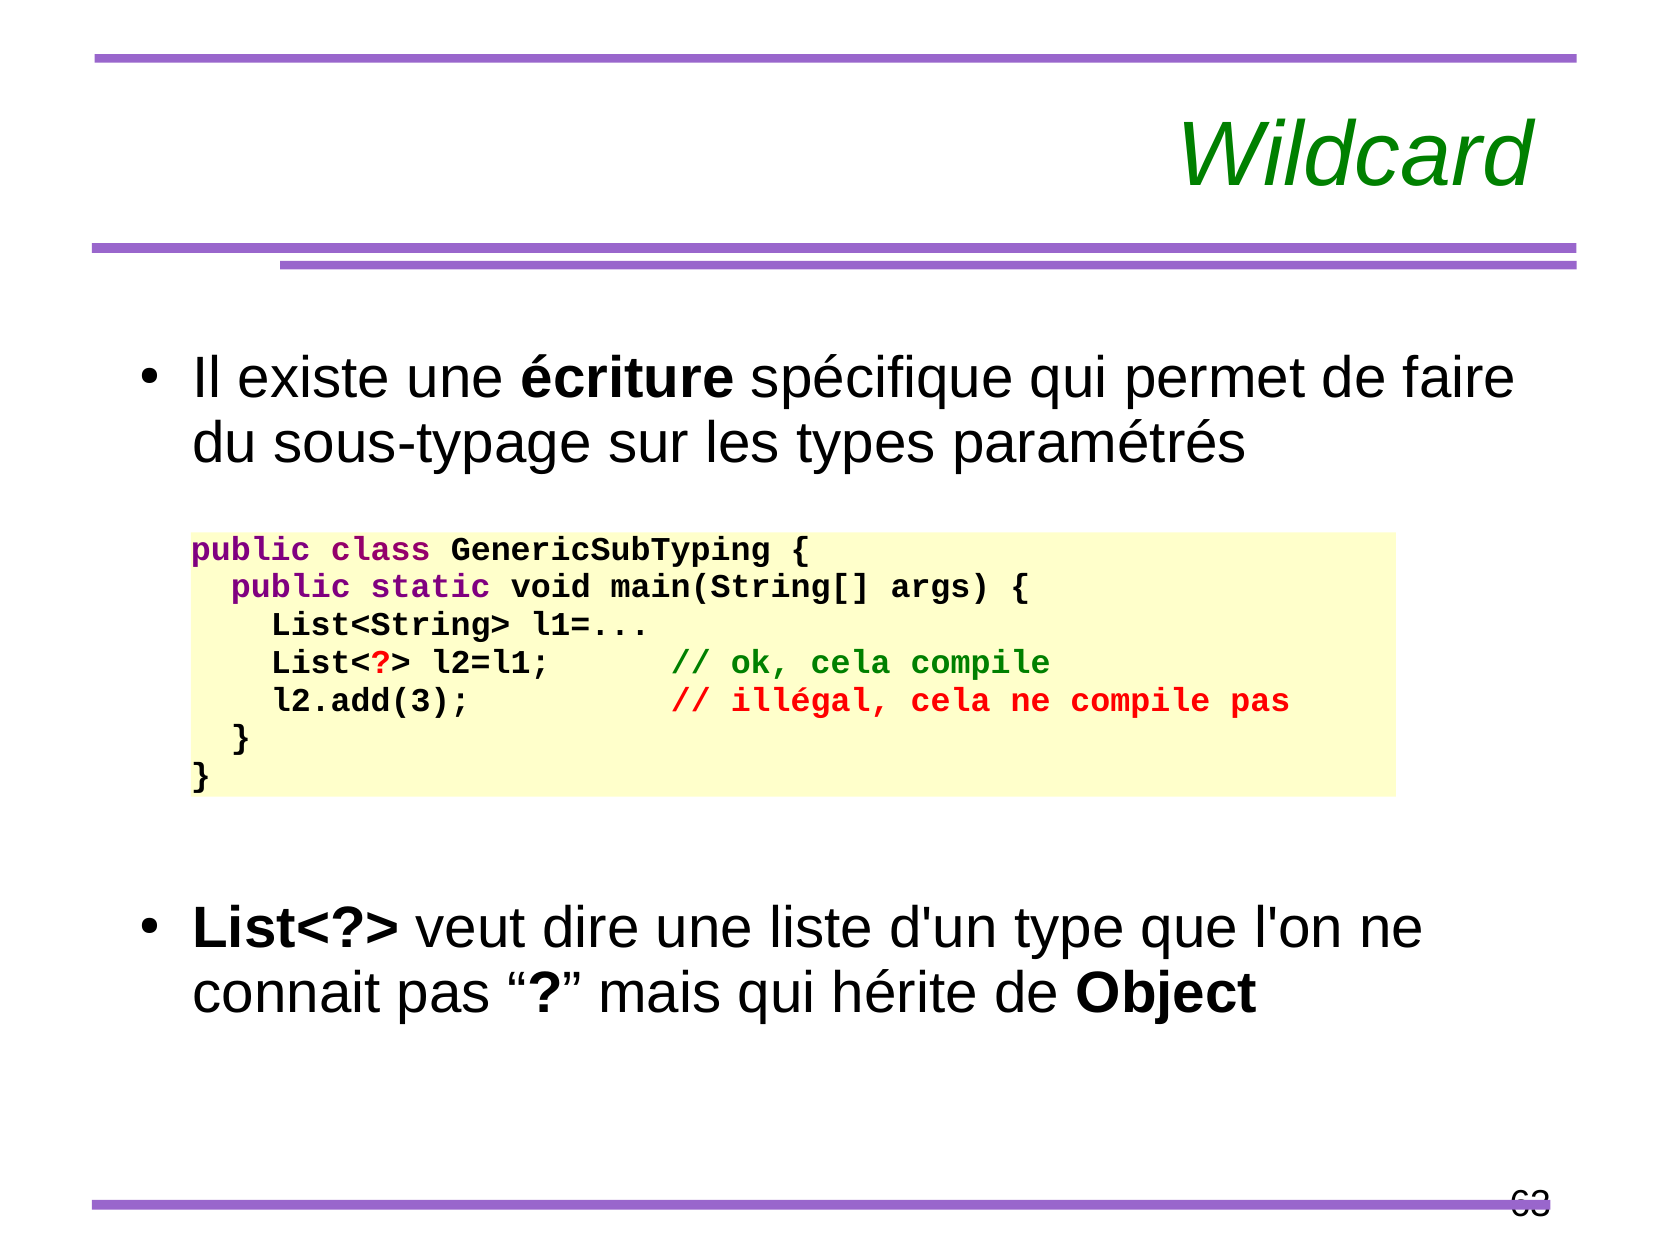

# Wildcard
Il existe une écriture spécifique qui permet de faire du sous-typage sur les types paramétrés
List<?> veut dire une liste d'un type que l'on ne connait pas “?” mais qui hérite de Object
public class GenericSubTyping {
 public static void main(String[] args) {
 List<String> l1=...
 List<?> l2=l1; // ok, cela compile
 l2.add(3); // illégal, cela ne compile pas
 }
}